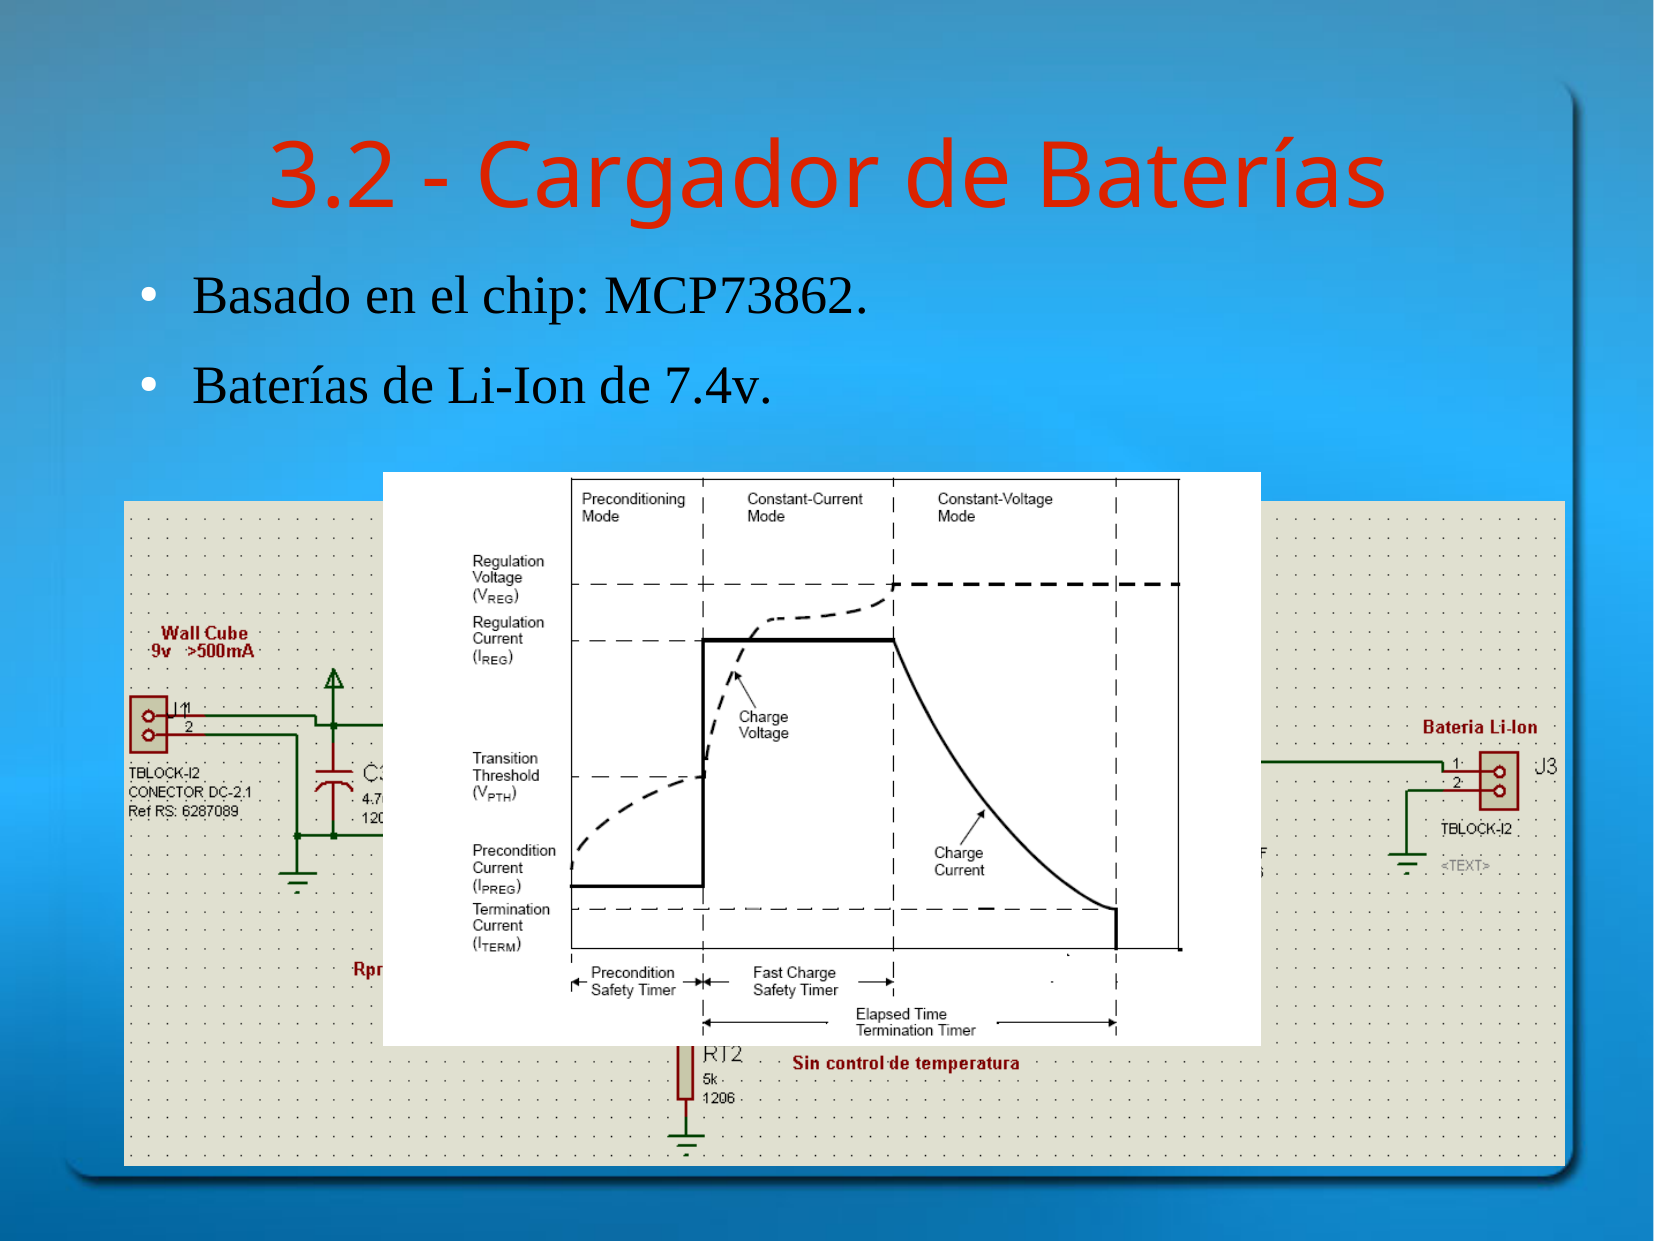

# 3.2 - Cargador de Baterías
Basado en el chip: MCP73862.
Baterías de Li-Ion de 7.4v.